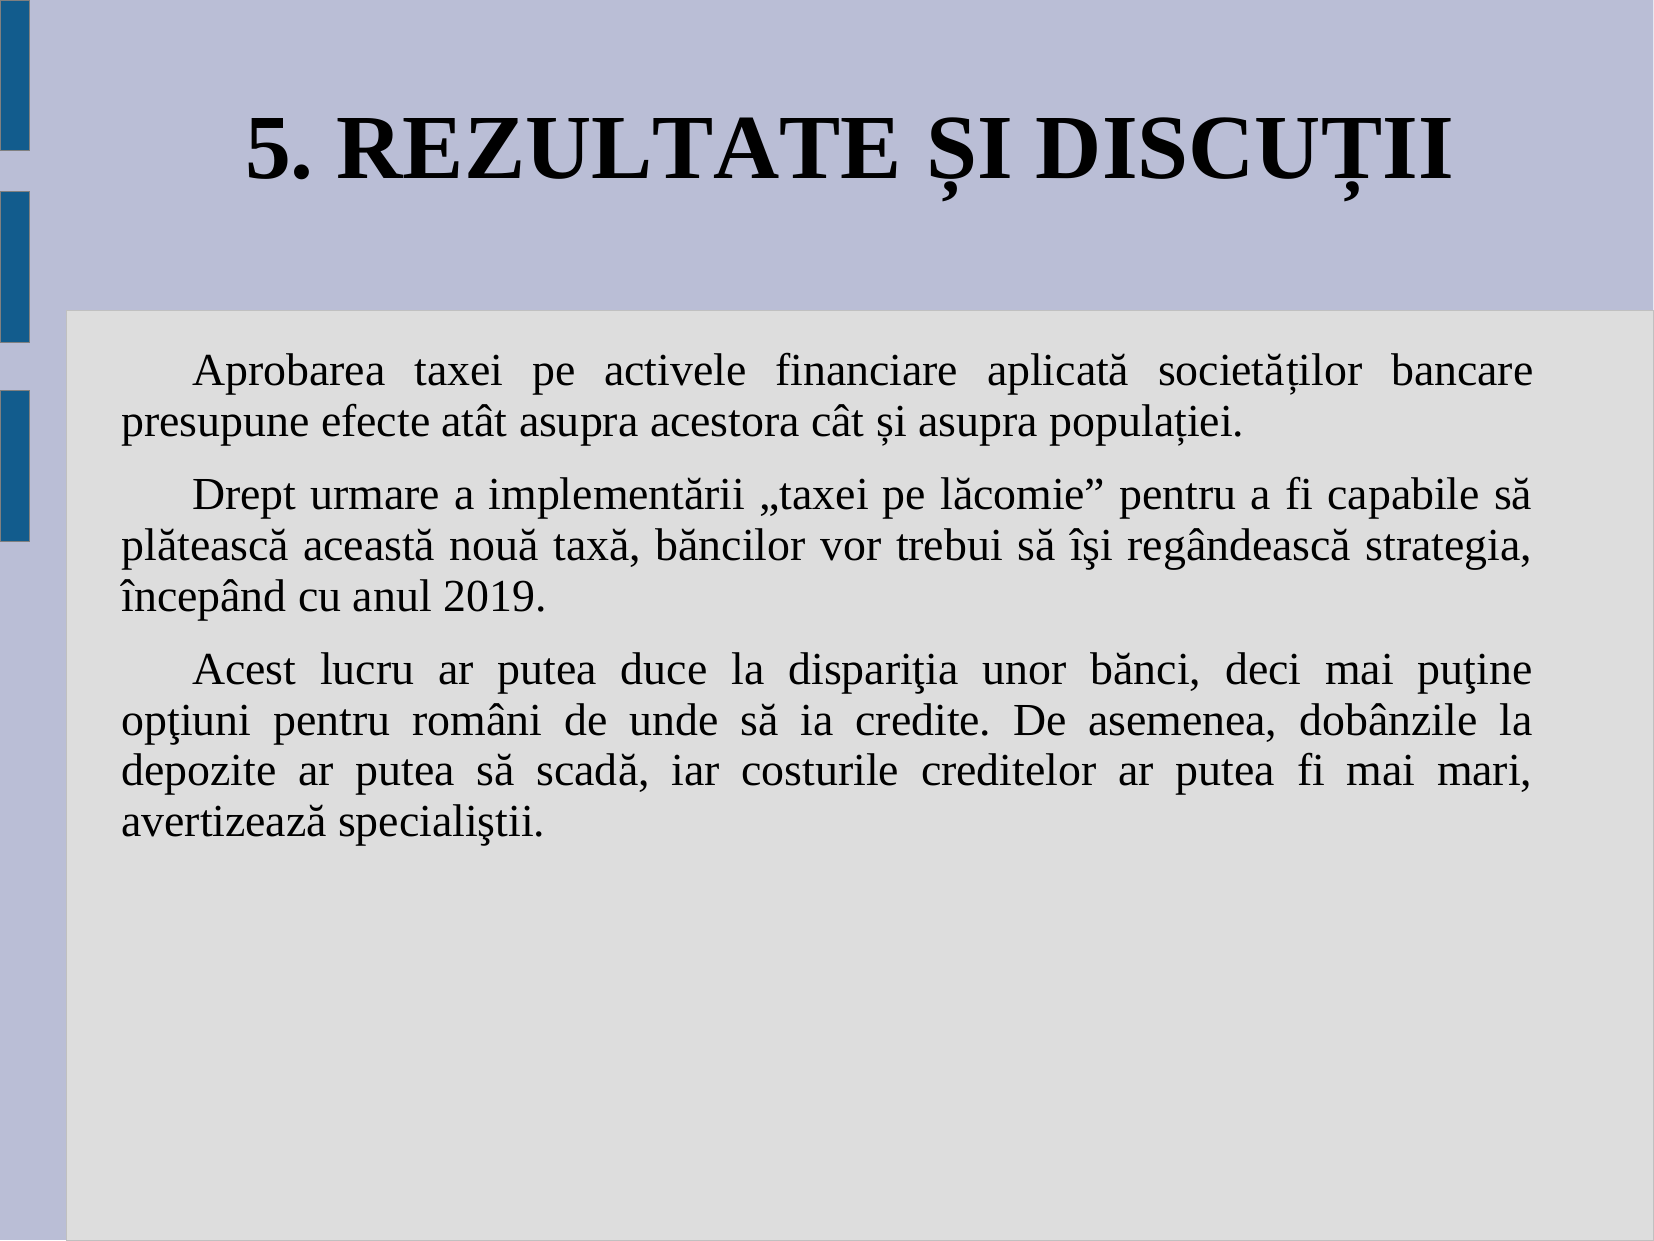

5. REZULTATE ȘI DISCUȚII
# Aprobarea taxei pe activele financiare aplicată societăților bancare presupune efecte atât asupra acestora cât și asupra populației.
Drept urmare a implementării „taxei pe lăcomie” pentru a fi capabile să plătească această nouă taxă, băncilor vor trebui să îşi regândească strategia, începând cu anul 2019.
Acest lucru ar putea duce la dispariţia unor bănci, deci mai puţine opţiuni pentru români de unde să ia credite. De asemenea, dobânzile la depozite ar putea să scadă, iar costurile creditelor ar putea fi mai mari, avertizează specialiştii.